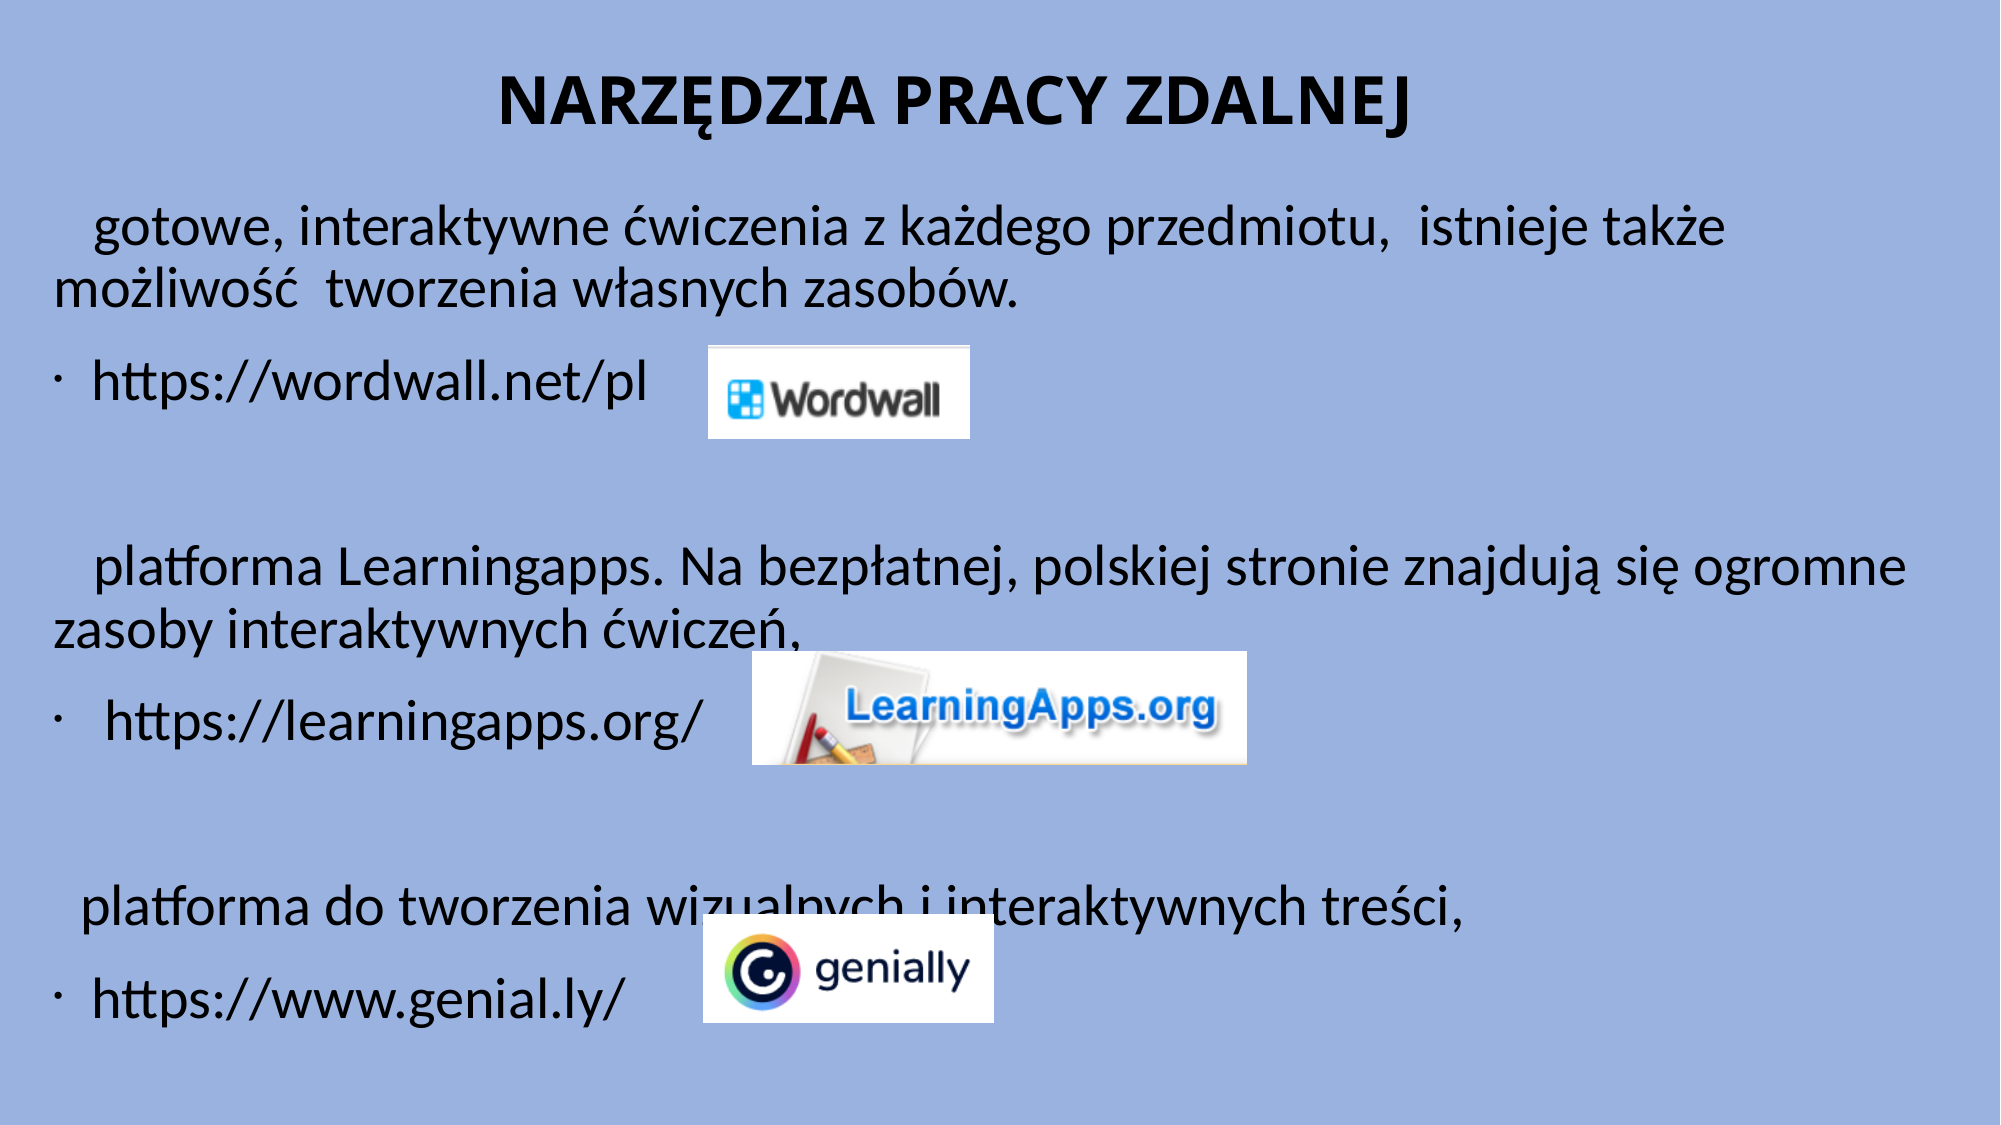

# NARZĘDZIA PRACY ZDALNEJ
 gotowe, interaktywne ćwiczenia z każdego przedmiotu, istnieje także możliwość  tworzenia własnych zasobów.
https://wordwall.net/pl
 platforma Learningapps. Na bezpłatnej, polskiej stronie znajdują się ogromne zasoby interaktywnych ćwiczeń,
 https://learningapps.org/
 platforma do tworzenia wizualnych i interaktywnych treści,
https://www.genial.ly/